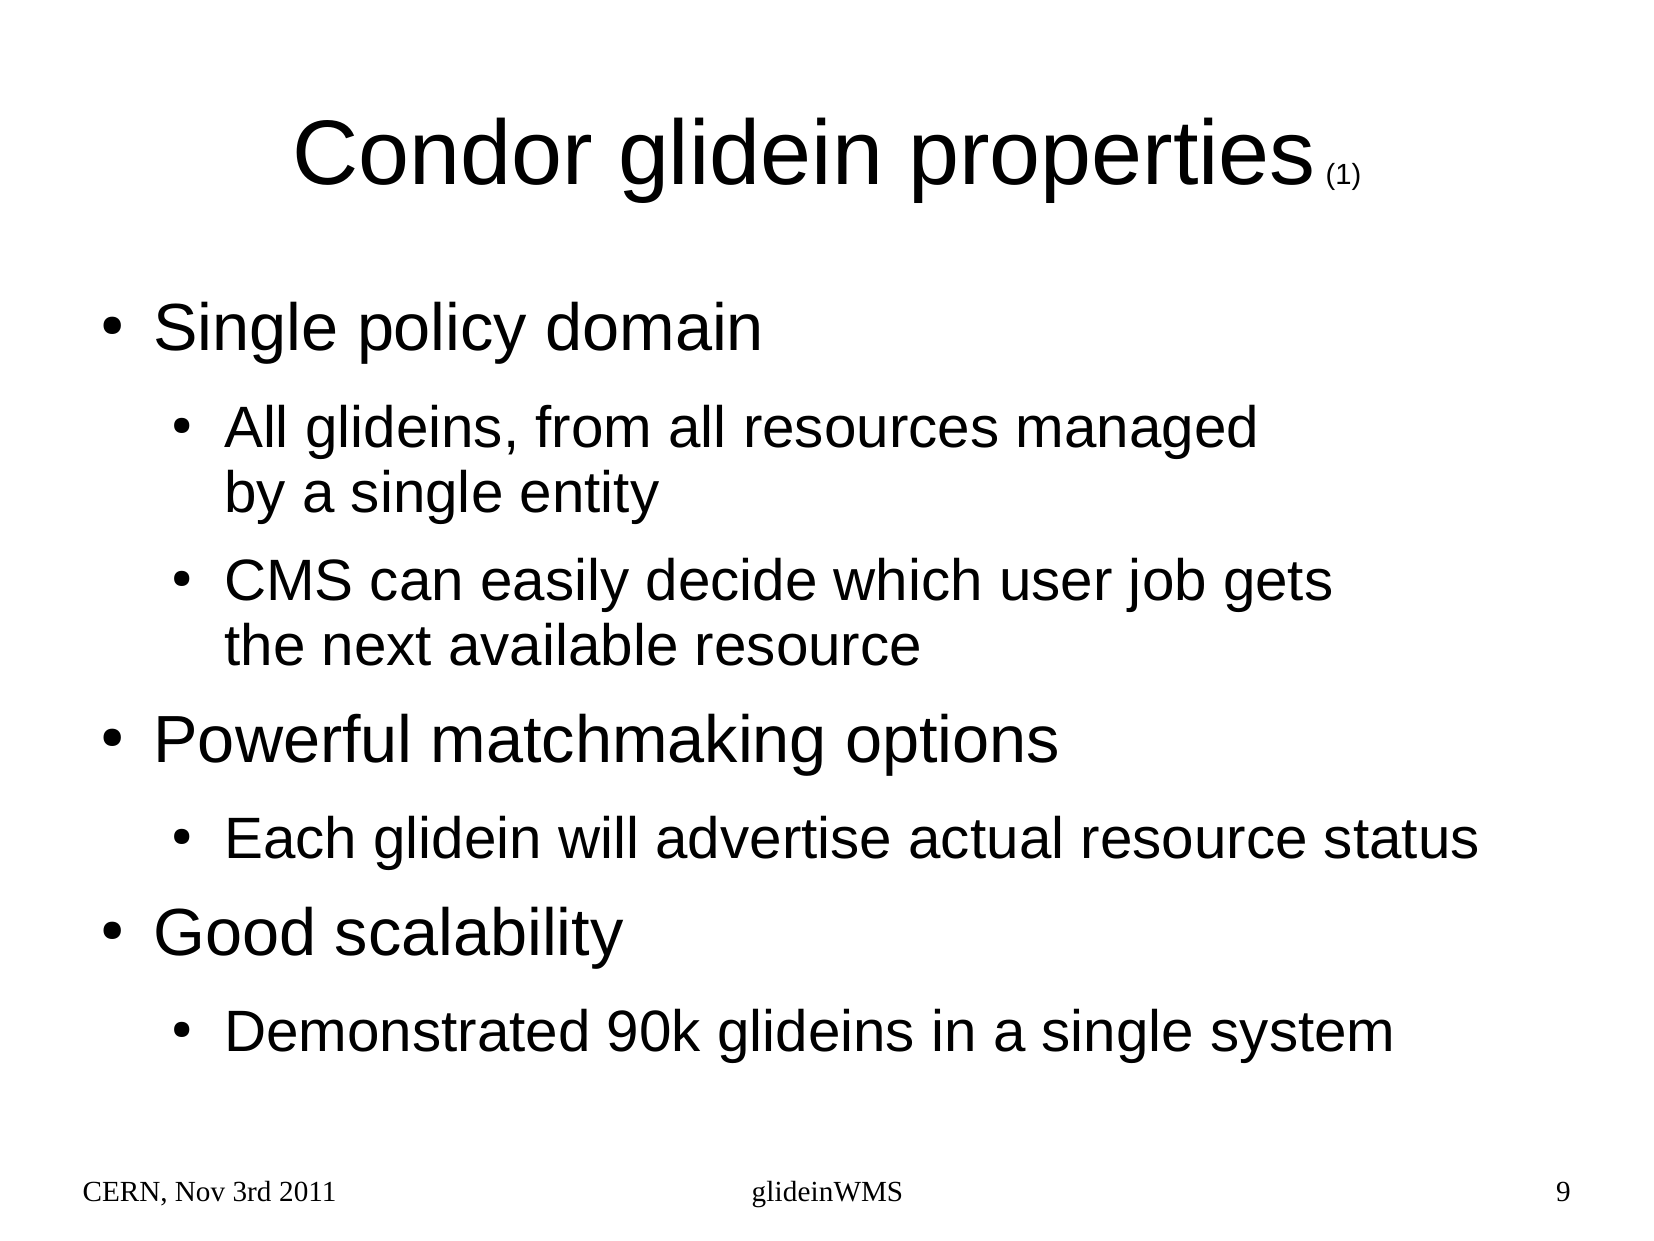

# Condor glidein properties (1)
Single policy domain
All glideins, from all resources managed by a single entity
CMS can easily decide which user job gets the next available resource
Powerful matchmaking options
Each glidein will advertise actual resource status
Good scalability
Demonstrated 90k glideins in a single system
CERN, Nov 3rd 2011
glideinWMS
9